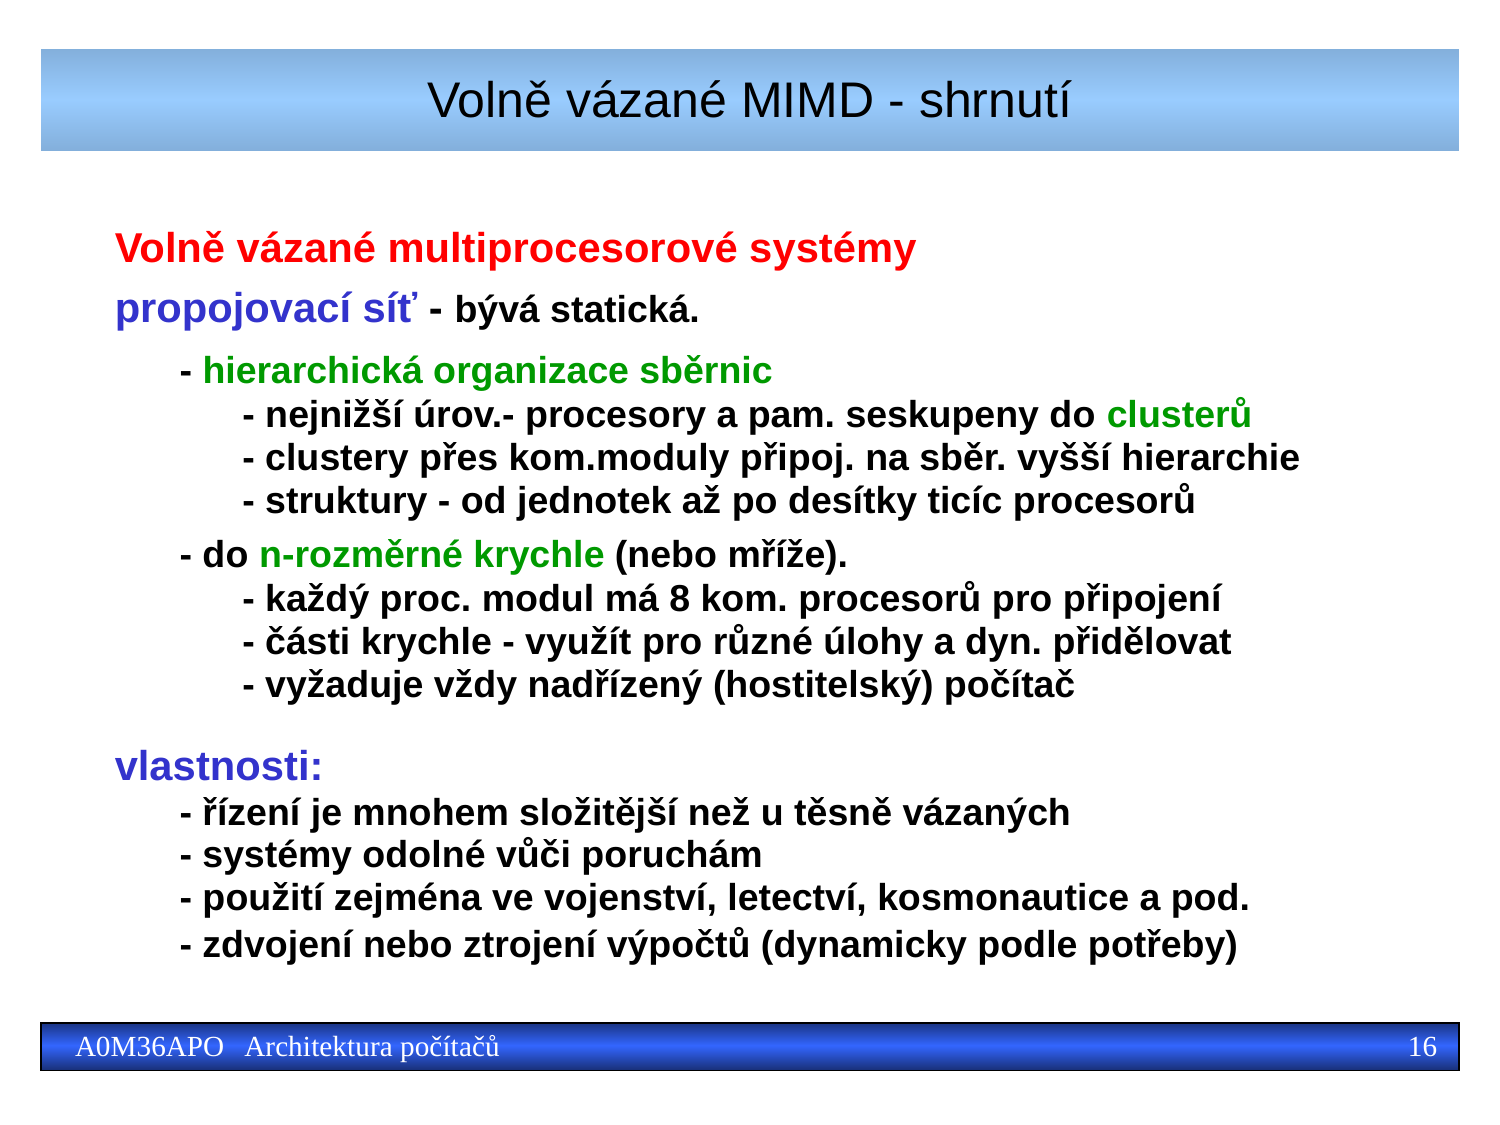

# Volně vázané MIMD - shrnutí
Volně vázané multiprocesorové systémy
propojovací síť - bývá statická.
- hierarchická organizace sběrnic
- nejnižší úrov.- procesory a pam. seskupeny do clusterů
- clustery přes kom.moduly připoj. na sběr. vyšší hierarchie
- struktury - od jednotek až po desítky ticíc procesorů
- do n-rozměrné krychle (nebo mříže).
- každý proc. modul má 8 kom. procesorů pro připojení
- části krychle - využít pro různé úlohy a dyn. přidělovat
- vyžaduje vždy nadřízený (hostitelský) počítač
vlastnosti:
- řízení je mnohem složitější než u těsně vázaných
- systémy odolné vůči poruchám
- použití zejména ve vojenství, letectví, kosmonautice a pod.
- zdvojení nebo ztrojení výpočtů (dynamicky podle potřeby)
A0M36APO Architektura počítačů
16